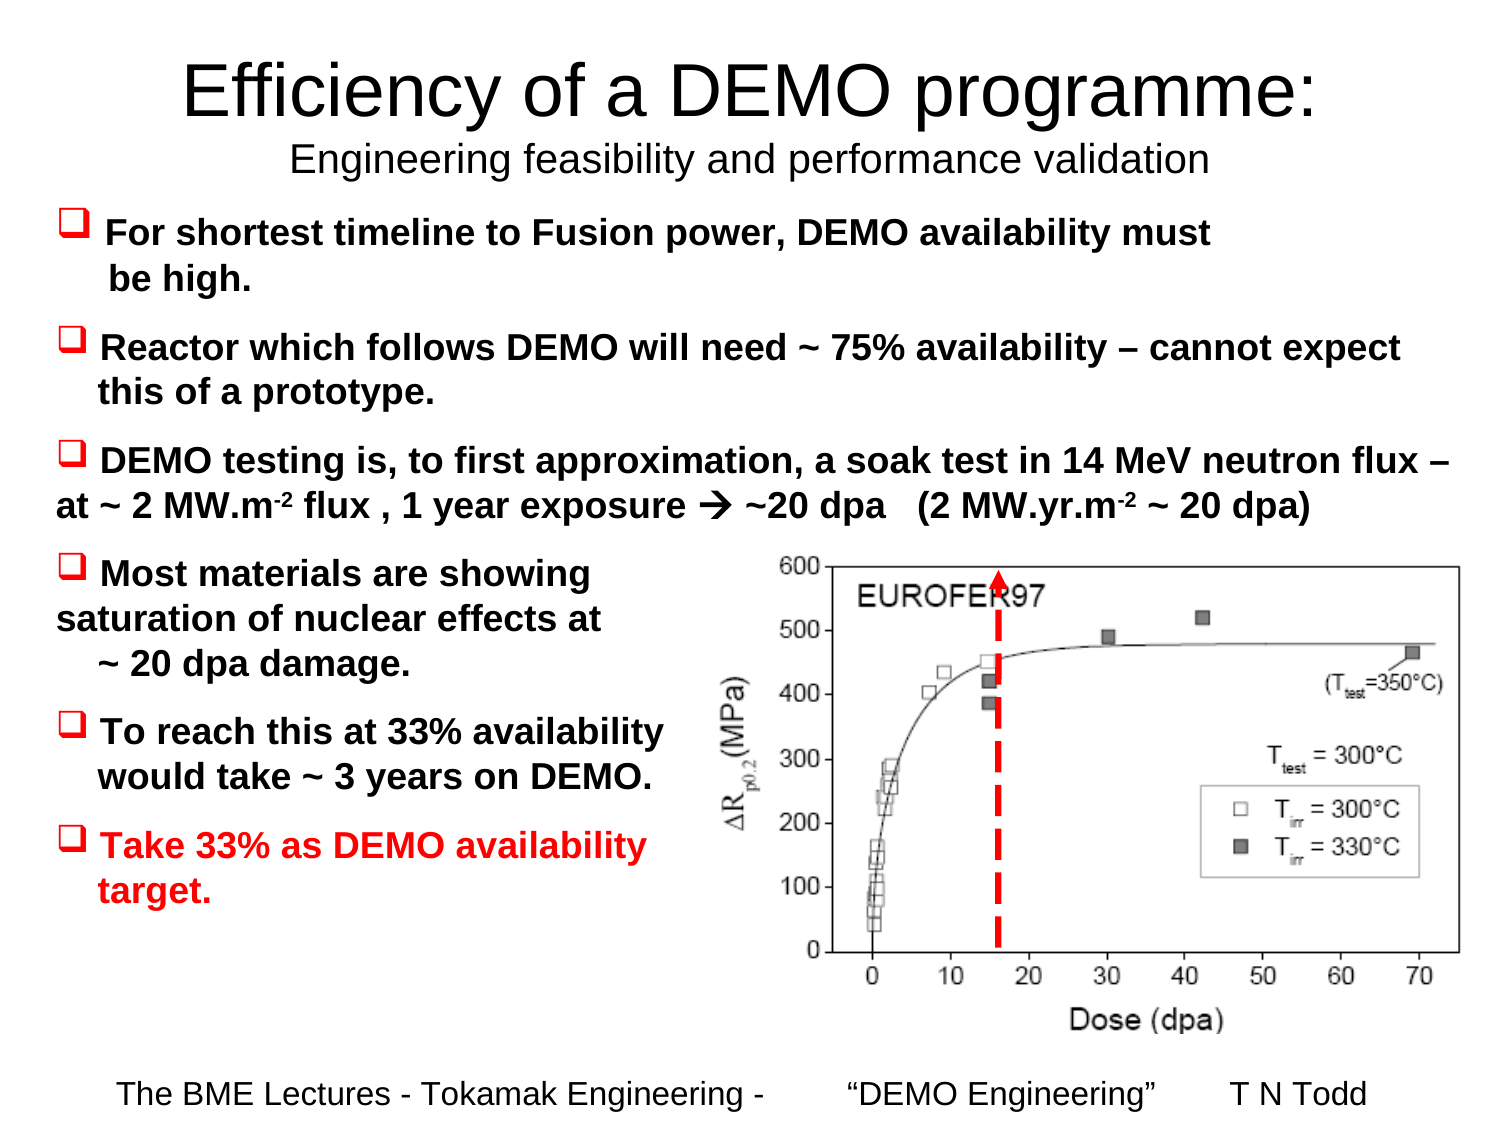

Efficiency of a DEMO programme:
Engineering feasibility and performance validation
 For shortest timeline to Fusion power, DEMO availability must
 be high.
 Reactor which follows DEMO will need ~ 75% availability – cannot expect
 this of a prototype.
 DEMO testing is, to first approximation, a soak test in 14 MeV neutron flux – at ~ 2 MW.m-2 flux , 1 year exposure  ~20 dpa (2 MW.yr.m-2 ~ 20 dpa)
 Most materials are showing
saturation of nuclear effects at
 ~ 20 dpa damage.
 To reach this at 33% availability
 would take ~ 3 years on DEMO.
 Take 33% as DEMO availability
 target.